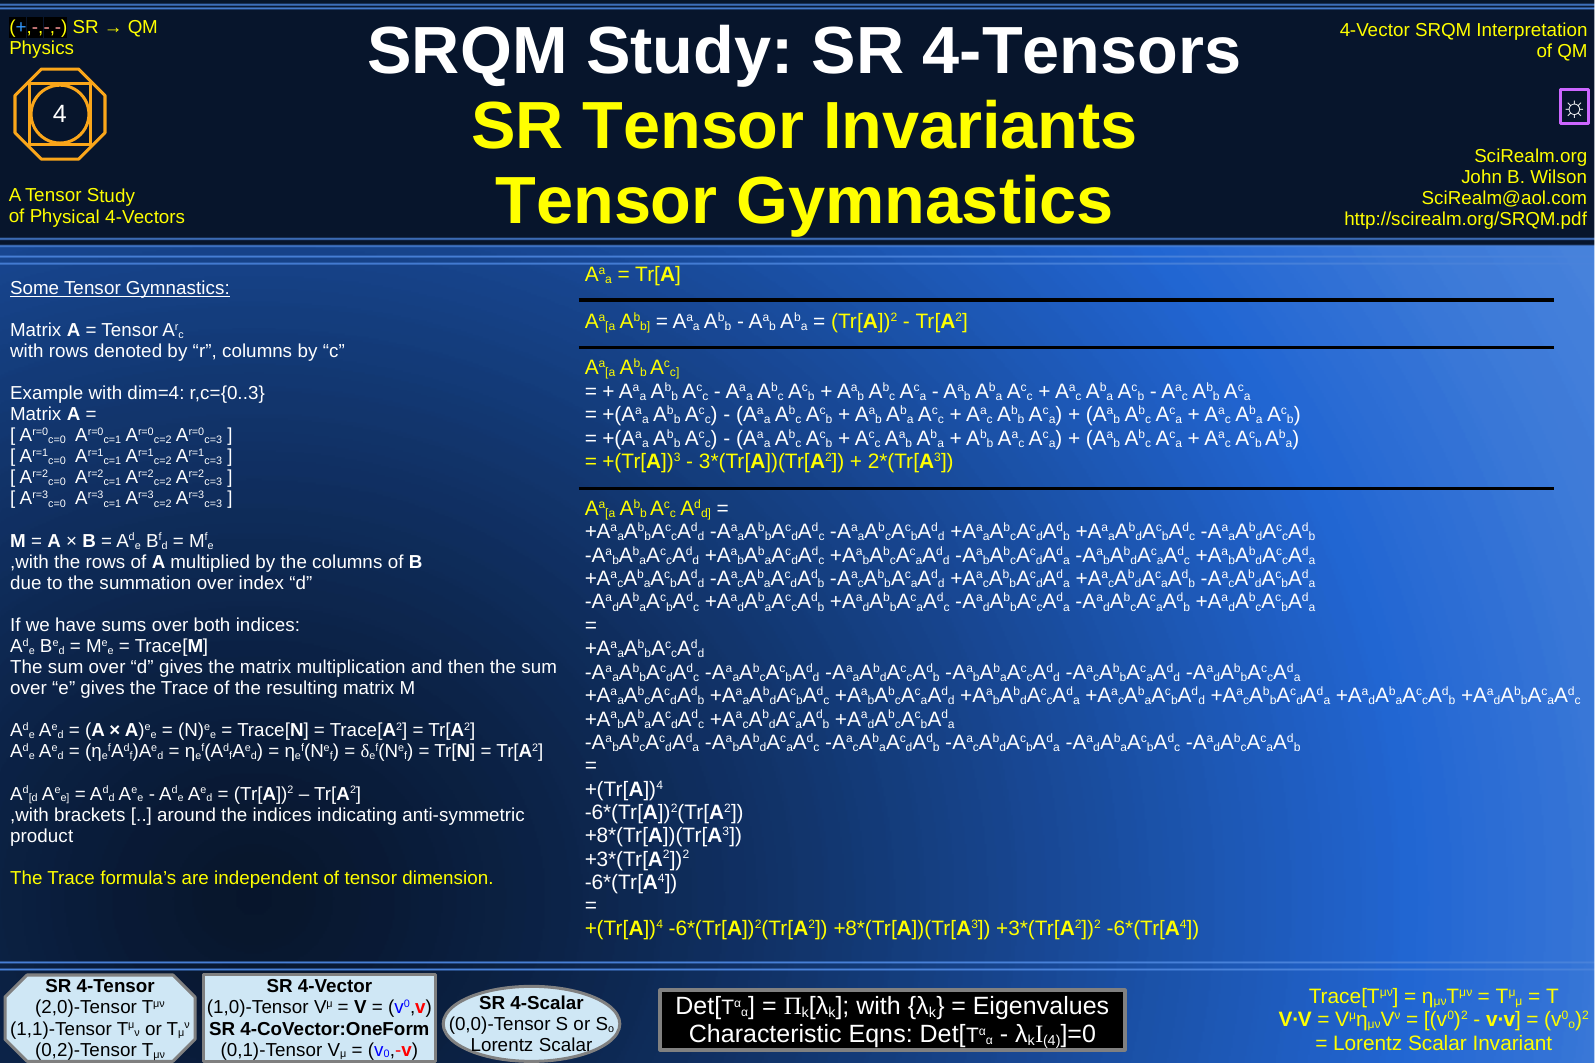

# SRQM Study: SR 4-Tensors SR Tensor Invariants Tensor Gymnastics
(+,-,-,-) SR → QM
Physics
A Tensor Study
of Physical 4-Vectors
4-Vector SRQM Interpretation
of QM
SciRealm.org
John B. Wilson
SciRealm@aol.com
http://scirealm.org/SRQM.pdf
4
☼
Aaa = Tr[A]
Aa[a Abb] = Aaa Abb - Aab Aba = (Tr[A])2 - Tr[A2]
Aa[a Abb Acc]
= + Aaa Abb Acc - Aaa Abc Acb + Aab Abc Aca - Aab Aba Acc + Aac Aba Acb - Aac Abb Aca
= +(Aaa Abb Acc) - (Aaa Abc Acb + Aab Aba Acc + Aac Abb Aca) + (Aab Abc Aca + Aac Aba Acb)
= +(Aaa Abb Acc) - (Aaa Abc Acb + Acc Aab Aba + Abb Aac Aca) + (Aab Abc Aca + Aac Acb Aba)
= +(Tr[A])3 - 3*(Tr[A])(Tr[A2]) + 2*(Tr[A3])
Aa[a Abb Acc Add] =
+AaaAbbAccAdd -AaaAbbAcdAdc -AaaAbcAcbAdd +AaaAbcAcdAdb +AaaAbdAcbAdc -AaaAbdAccAdb
-AabAbaAccAdd +AabAbaAcdAdc +AabAbcAcaAdd -AabAbcAcdAda -AabAbdAcaAdc +AabAbdAccAda
+AacAbaAcbAdd -AacAbaAcdAdb -AacAbbAcaAdd +AacAbbAcdAda +AacAbdAcaAdb -AacAbdAcbAda
-AadAbaAcbAdc +AadAbaAccAdb +AadAbbAcaAdc -AadAbbAccAda -AadAbcAcaAdb +AadAbcAcbAda
=
+AaaAbbAccAdd
-AaaAbbAcdAdc -AaaAbcAcbAdd -AaaAbdAccAdb -AabAbaAccAdd -AacAbbAcaAdd -AadAbbAccAda
+AaaAbcAcdAdb +AaaAbdAcbAdc +AabAbcAcaAdd +AabAbdAccAda +AacAbaAcbAdd +AacAbbAcdAda +AadAbaAccAdb +AadAbbAcaAdc
+AabAbaAcdAdc +AacAbdAcaAdb +AadAbcAcbAda
-AabAbcAcdAda -AabAbdAcaAdc -AacAbaAcdAdb -AacAbdAcbAda -AadAbaAcbAdc -AadAbcAcaAdb
=
+(Tr[A])4
-6*(Tr[A])2(Tr[A2])
+8*(Tr[A])(Tr[A3])
+3*(Tr[A2])2
-6*(Tr[A4])
=
+(Tr[A])4 -6*(Tr[A])2(Tr[A2]) +8*(Tr[A])(Tr[A3]) +3*(Tr[A2])2 -6*(Tr[A4])
Some Tensor Gymnastics:
Matrix A = Tensor Arc
with rows denoted by “r”, columns by “c”
Example with dim=4: r,c={0..3}
Matrix A =
[ Ar=0c=0 Ar=0c=1 Ar=0c=2 Ar=0c=3 ]
[ Ar=1c=0 Ar=1c=1 Ar=1c=2 Ar=1c=3 ]
[ Ar=2c=0 Ar=2c=1 Ar=2c=2 Ar=2c=3 ]
[ Ar=3c=0 Ar=3c=1 Ar=3c=2 Ar=3c=3 ]
M = A × B = Ade Bfd = Mfe
,with the rows of A multiplied by the columns of B
due to the summation over index “d”
If we have sums over both indices:
Ade Bed = Mee = Trace[M]
The sum over “d” gives the matrix multiplication and then the sum over “e” gives the Trace of the resulting matrix M
Ade Aed = (A × A)ee = (N)ee = Trace[N] = Trace[A2] = Tr[A2]
Ade Aed = (ηefAdf)Aed = ηef(AdfAed) = ηef(Nef) = δef(Nef) = Tr[N] = Tr[A2]
Ad[d Aee] = Add Aee - Ade Aed = (Tr[A])2 – Tr[A2]
,with brackets [..] around the indices indicating anti-symmetric product
The Trace formula’s are independent of tensor dimension.
SR 4-Tensor
(2,0)-Tensor Tμν
(1,1)-Tensor Tμν or Tμν
(0,2)-Tensor Tμν
SR 4-Vector
(1,0)-Tensor Vμ = V = (v0,v)
SR 4-CoVector:OneForm
(0,1)-Tensor Vμ = (v0,-v)
Trace[Tμν] = ημνTμν = Tμμ = T
V∙V = VμημνVν = [(v0)2 - v∙v] = (v0o)2
= Lorentz Scalar Invariant
SR 4-Scalar
(0,0)-Tensor S or So
Lorentz Scalar
Det[Tαα] = Πk[λk]; with {λk} = Eigenvalues
Characteristic Eqns: Det[Tαα - λkI(4)]=0